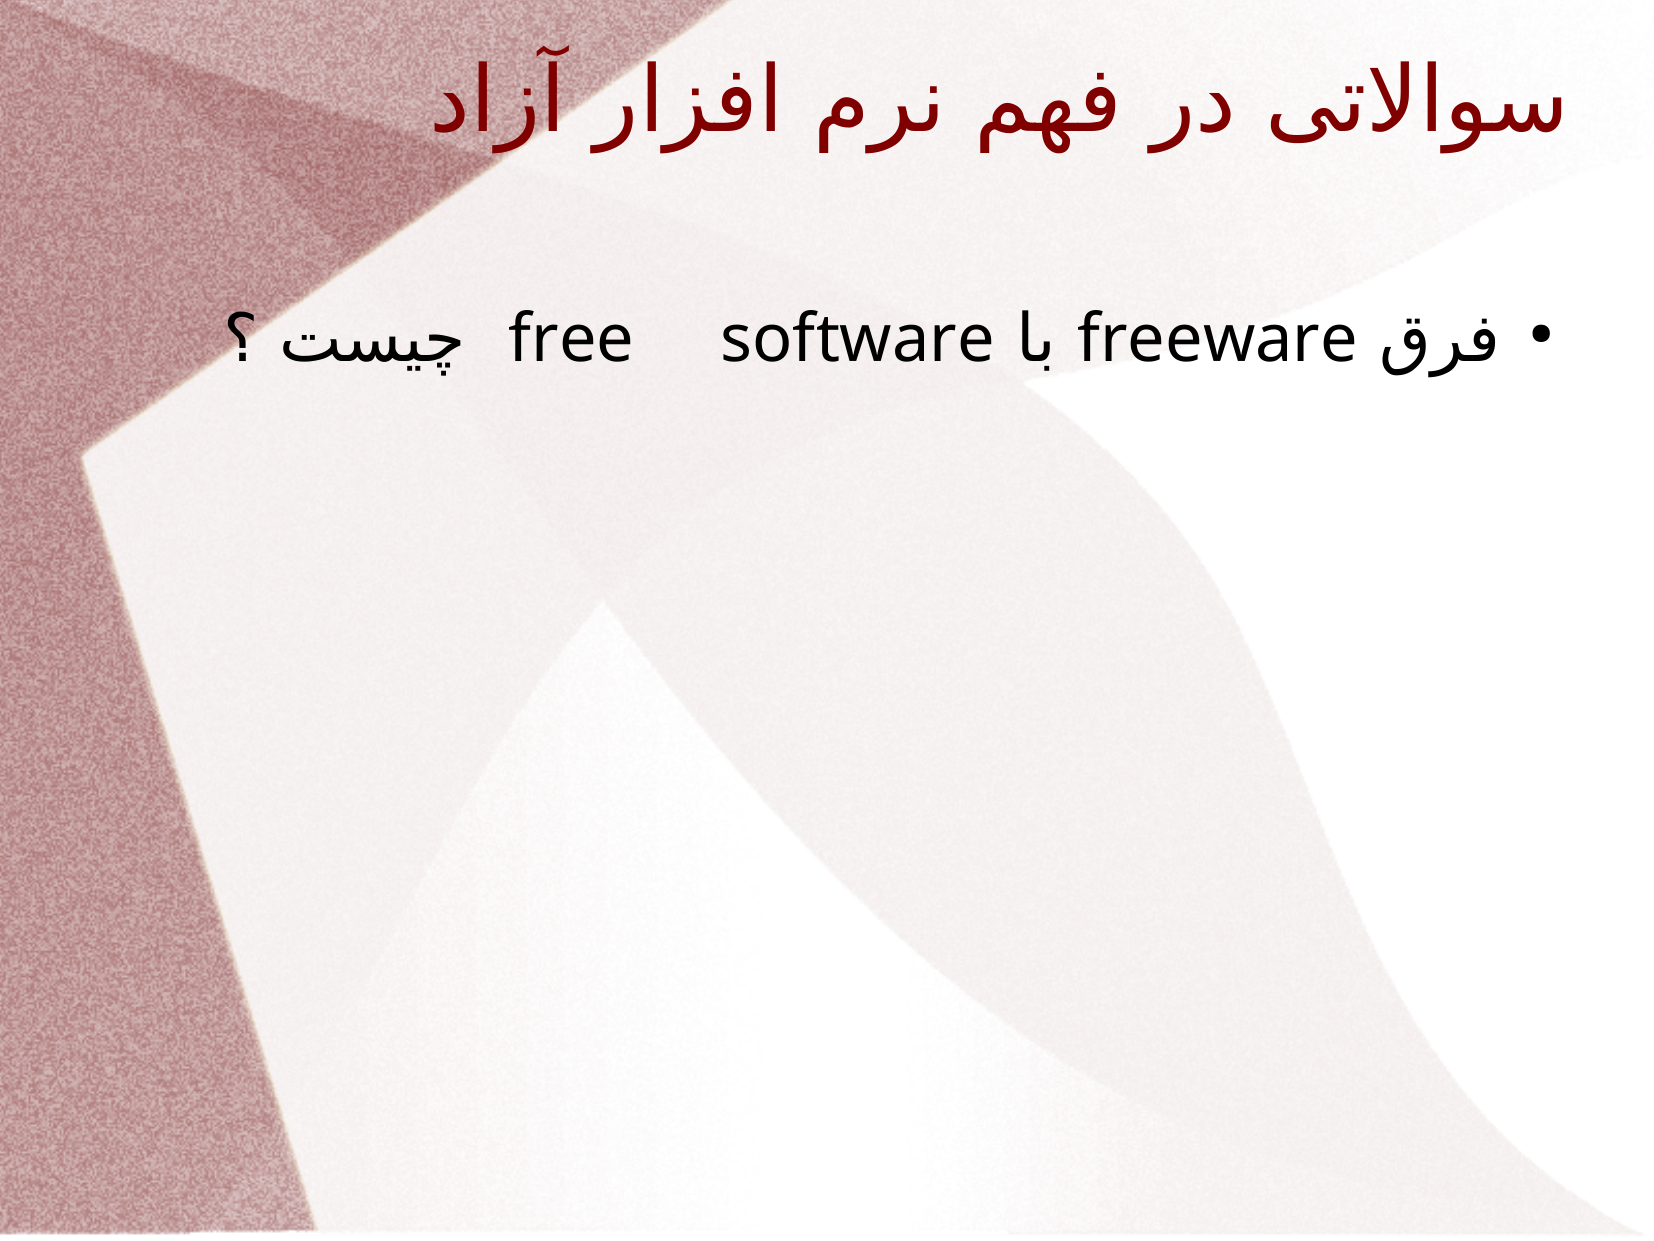

# سوالاتی در فهم نرم افزار آزاد
فرق freeware با free software چیست ؟